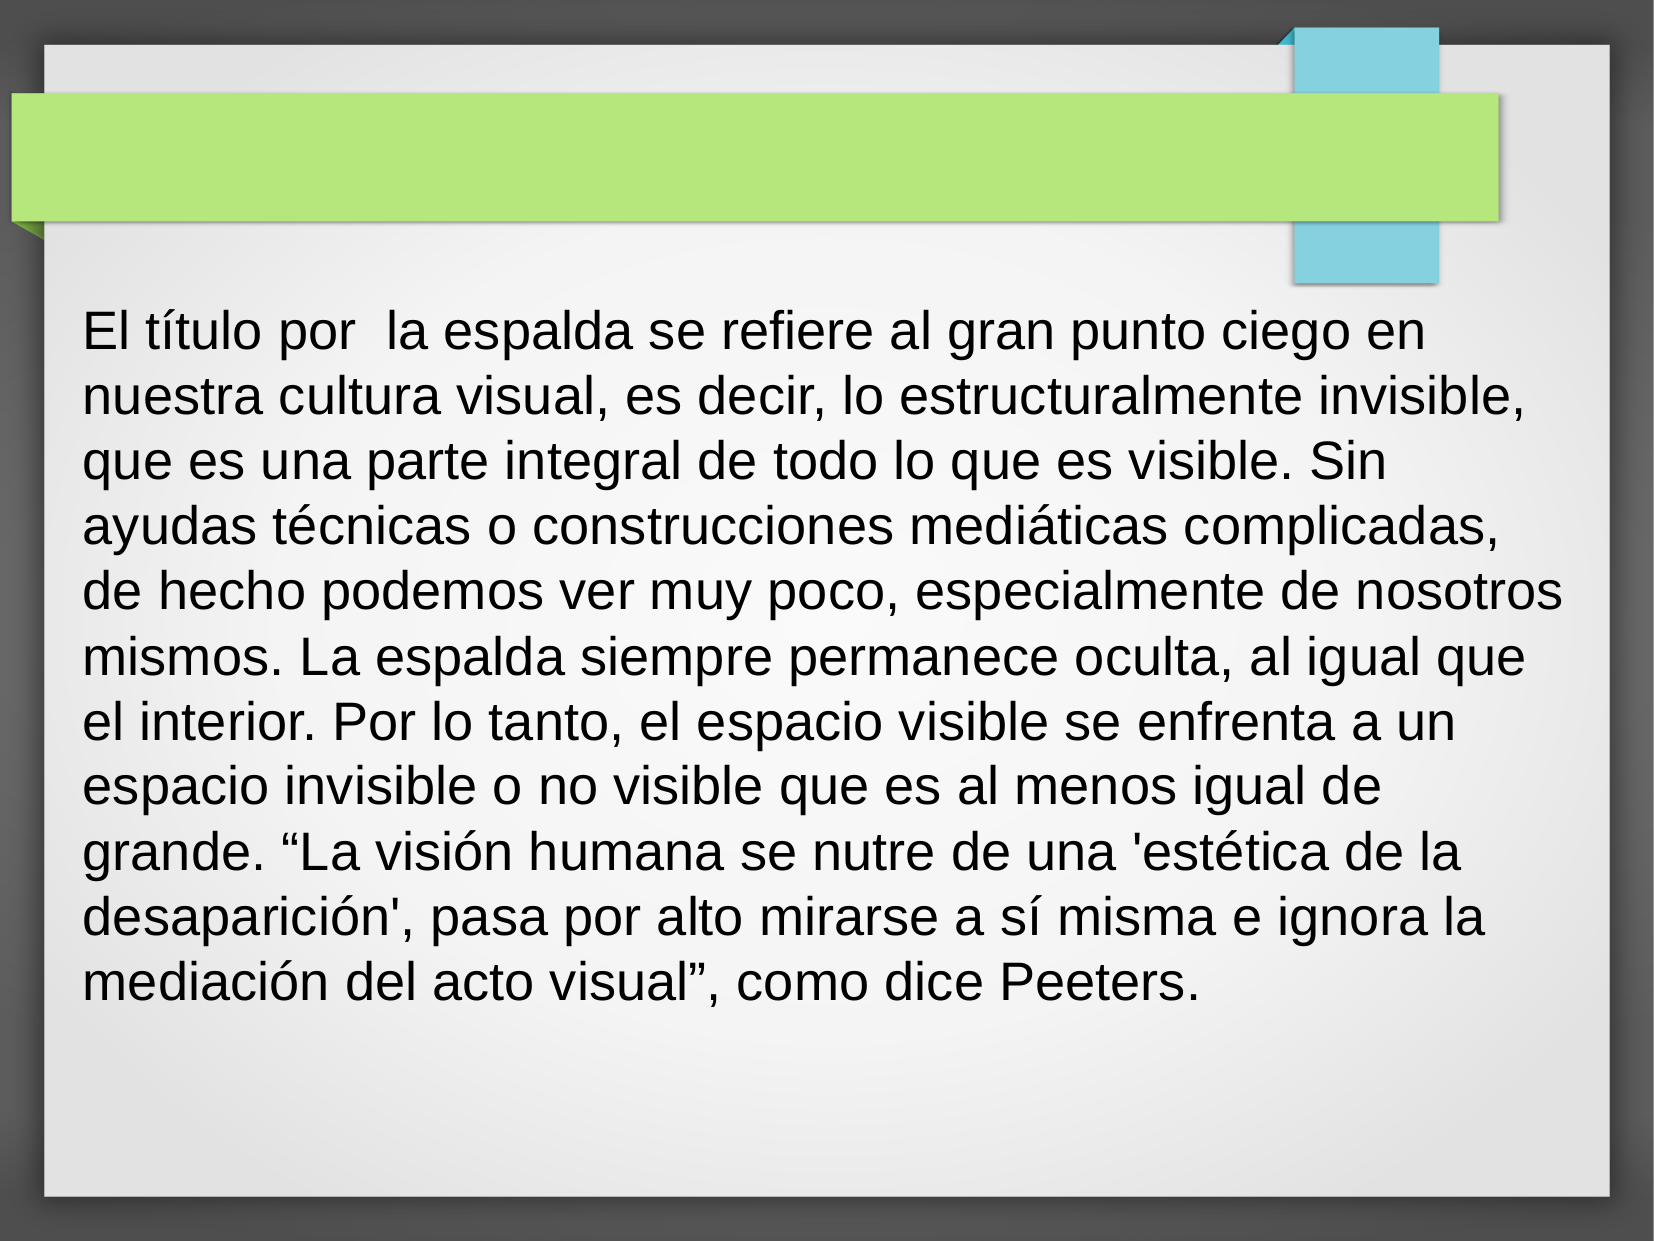

# El título por la espalda se refiere al gran punto ciego en nuestra cultura visual, es decir, lo estructuralmente invisible, que es una parte integral de todo lo que es visible. Sin ayudas técnicas o construcciones mediáticas complicadas, de hecho podemos ver muy poco, especialmente de nosotros mismos. La espalda siempre permanece oculta, al igual que el interior. Por lo tanto, el espacio visible se enfrenta a un espacio invisible o no visible que es al menos igual de grande. “La visión humana se nutre de una 'estética de la desaparición', pasa por alto mirarse a sí misma e ignora la mediación del acto visual”, como dice Peeters.